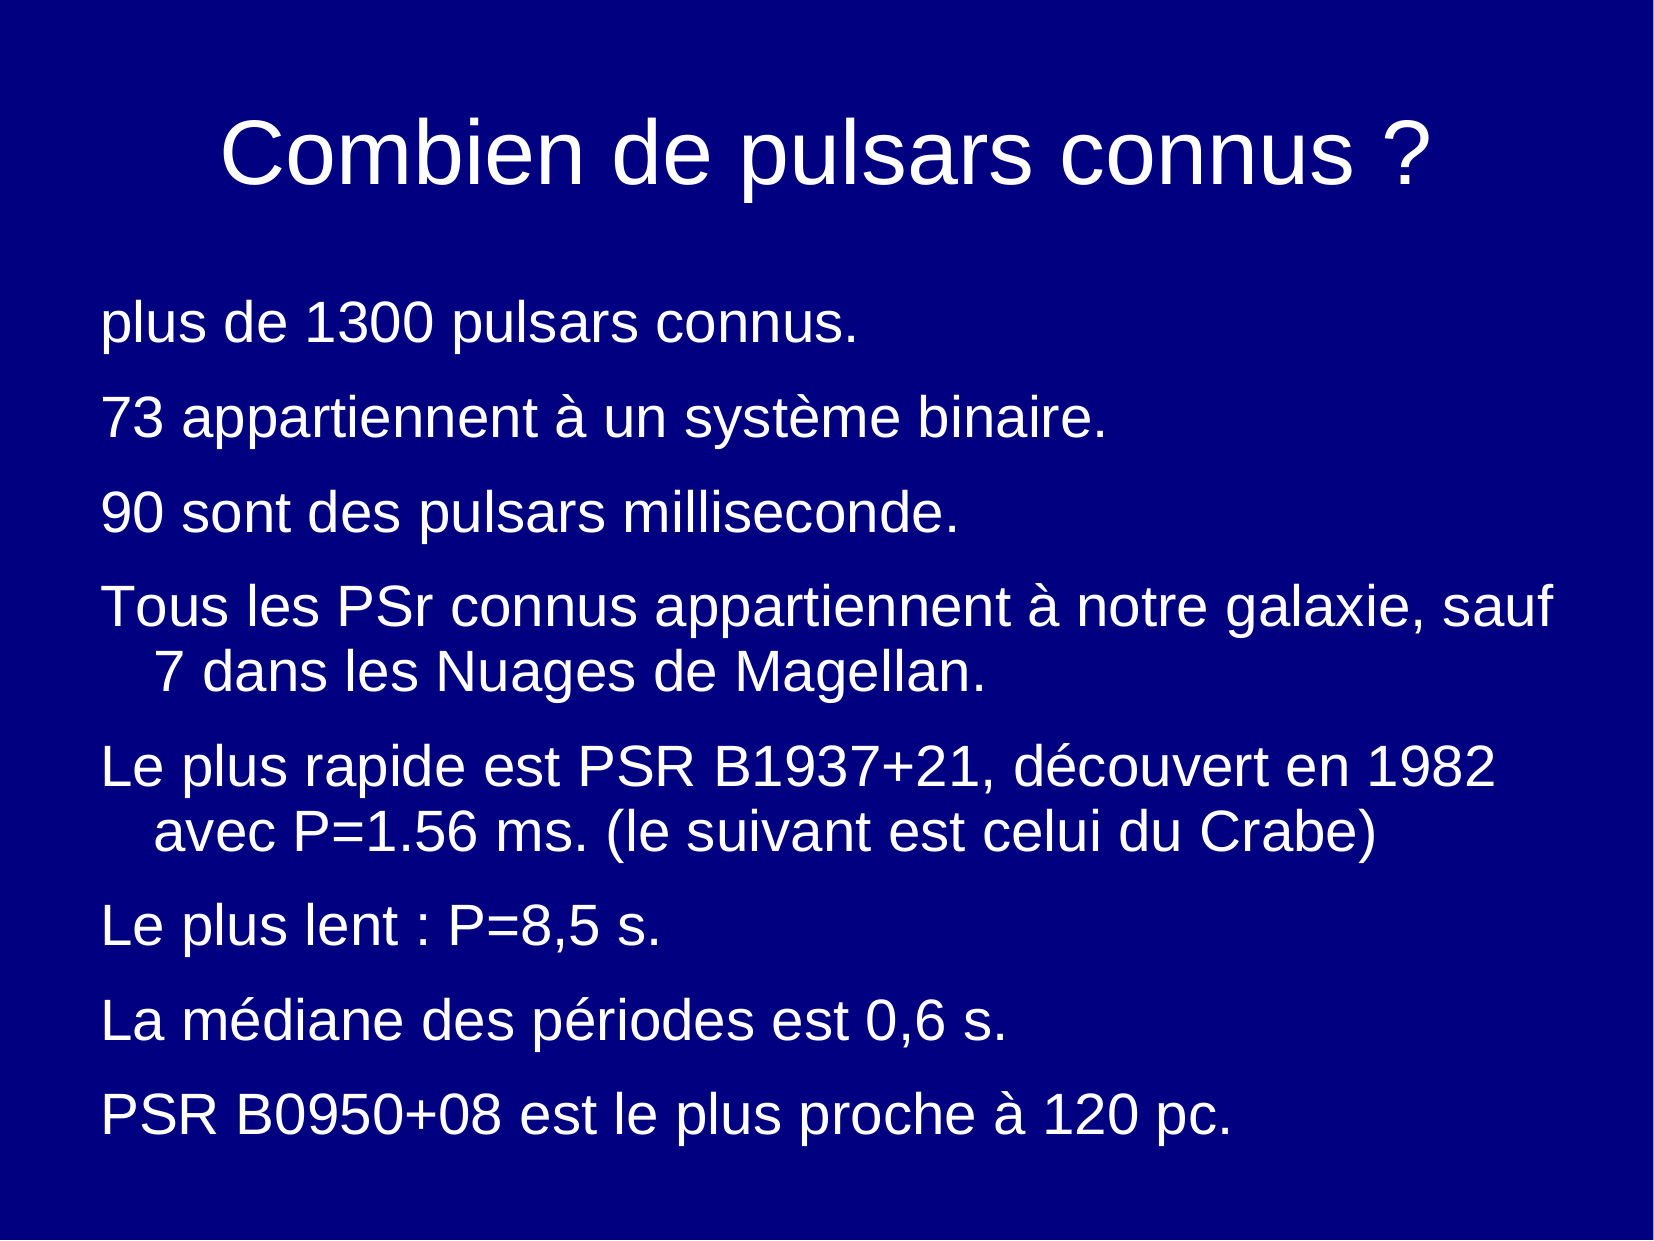

# Combien de pulsars connus ?
plus de 1300 pulsars connus.
73 appartiennent à un système binaire.
90 sont des pulsars milliseconde.
Tous les PSr connus appartiennent à notre galaxie, sauf 7 dans les Nuages de Magellan.
Le plus rapide est PSR B1937+21, découvert en 1982 avec P=1.56 ms. (le suivant est celui du Crabe)
Le plus lent : P=8,5 s.
La médiane des périodes est 0,6 s.
PSR B0950+08 est le plus proche à 120 pc.